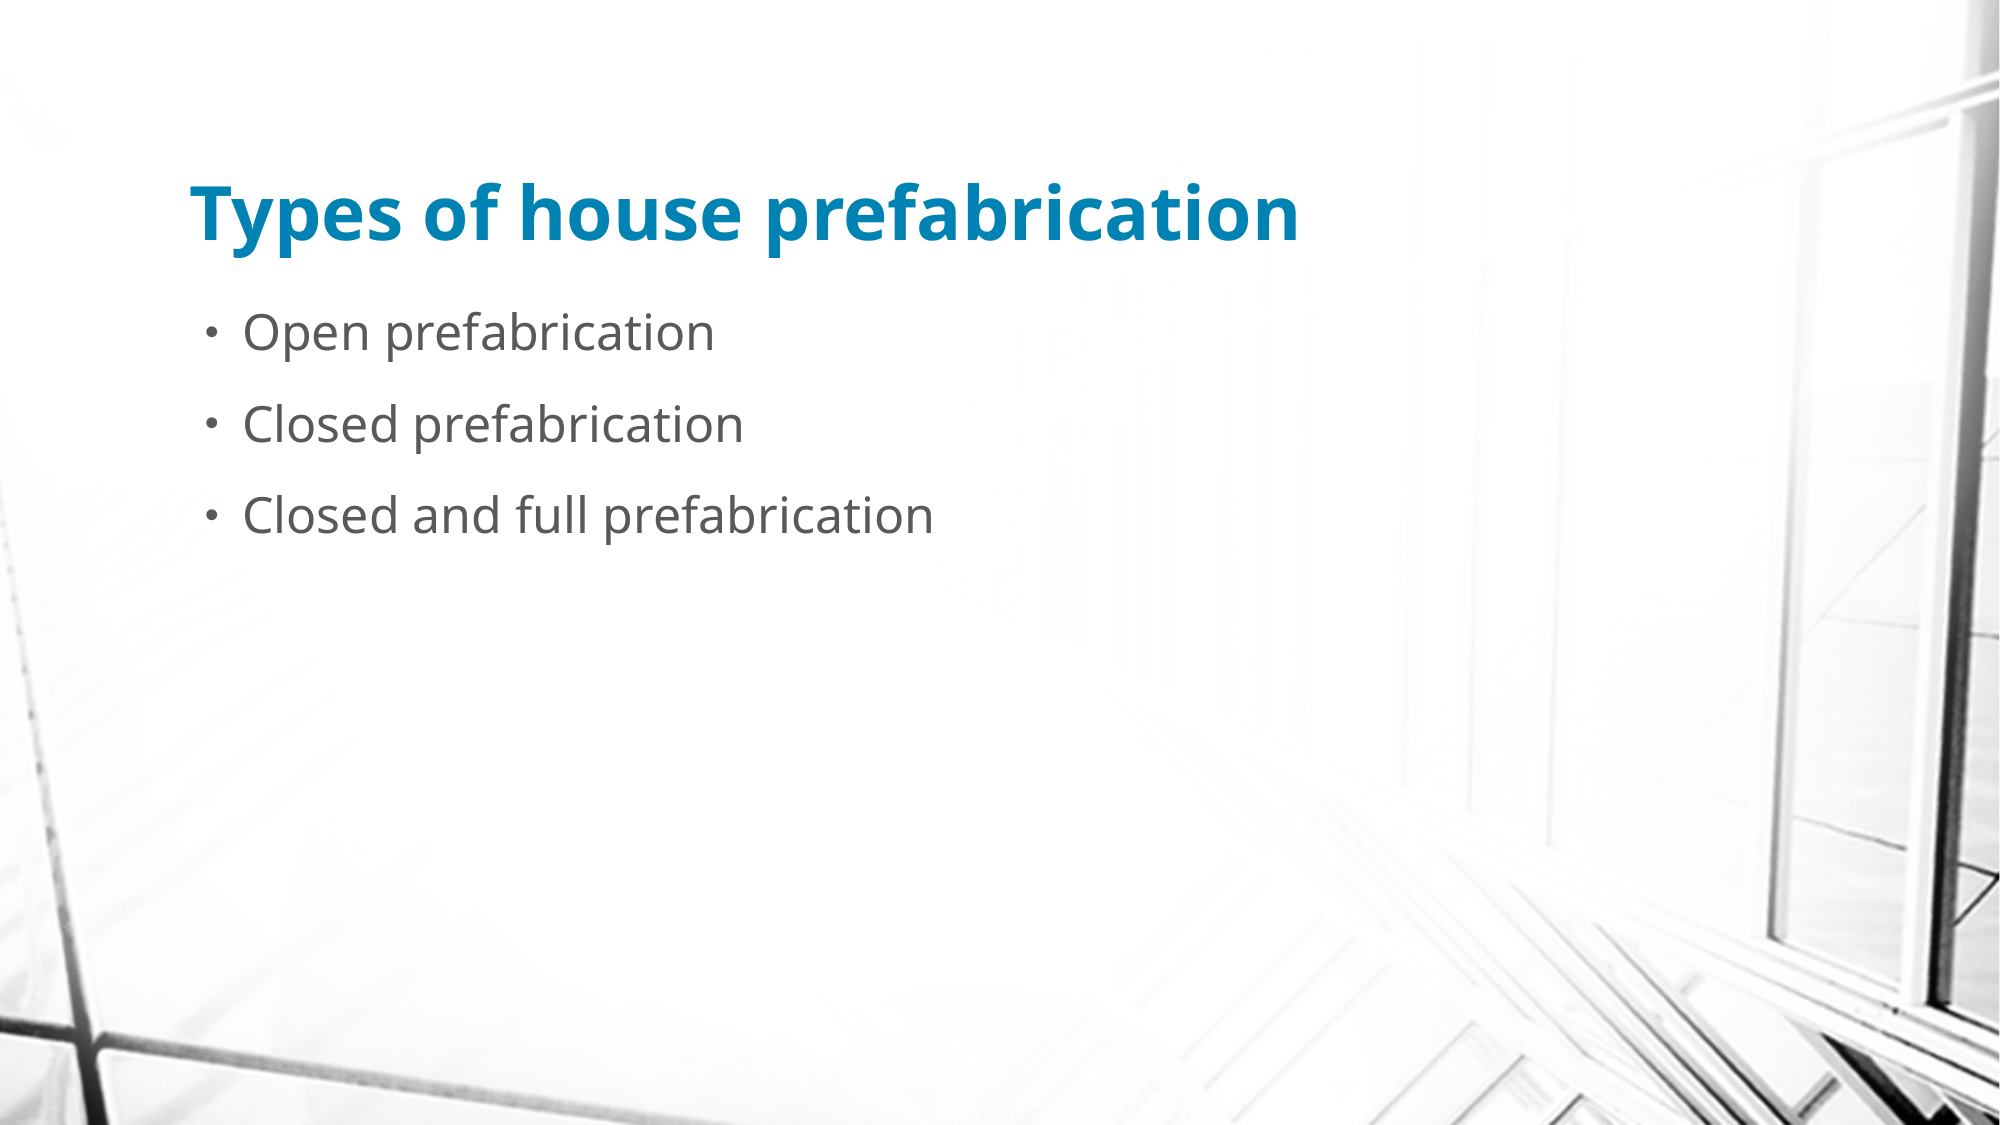

# Types of house prefabrication
Open prefabrication
Closed prefabrication
Closed and full prefabrication